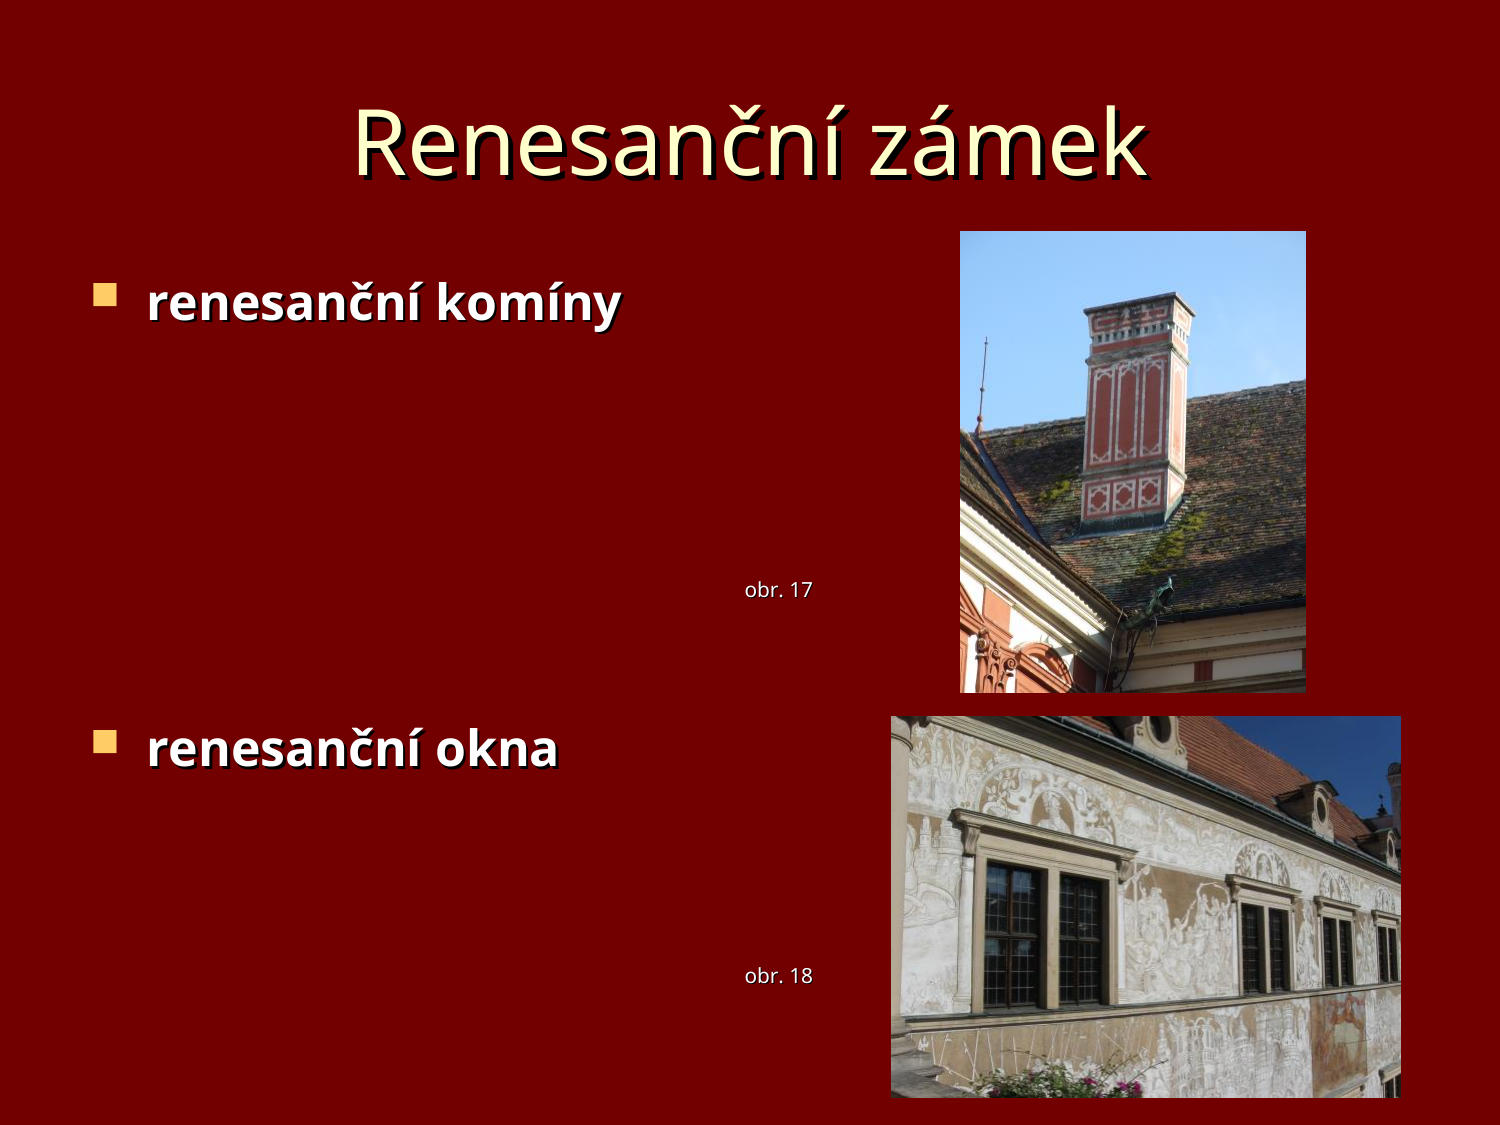

# Renesanční zámek
renesanční komíny
 obr. 17
renesanční okna
 obr. 18